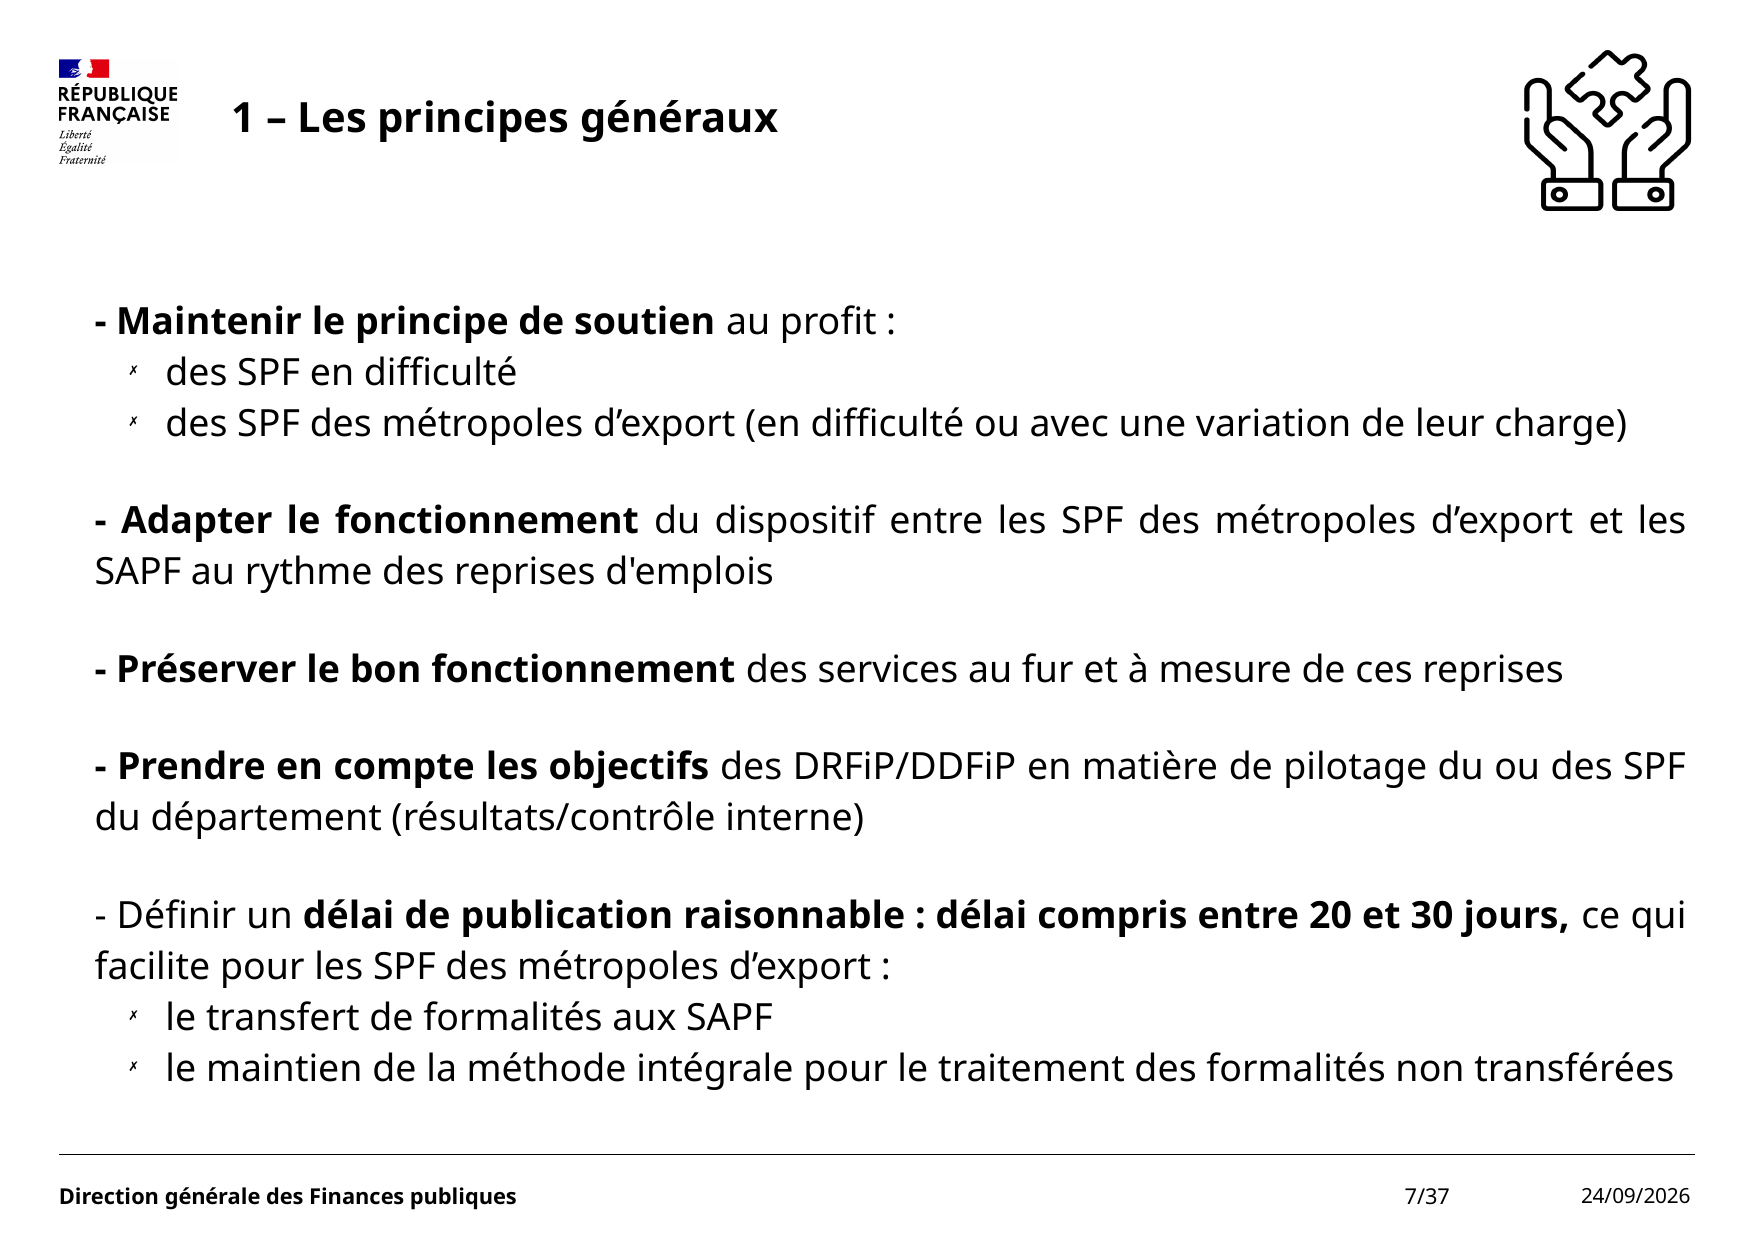

1 – Les principes généraux
- Maintenir le principe de soutien au profit :
des SPF en difficulté
des SPF des métropoles d’export (en difficulté ou avec une variation de leur charge)
- Adapter le fonctionnement du dispositif entre les SPF des métropoles d’export et les SAPF au rythme des reprises d'emplois
- Préserver le bon fonctionnement des services au fur et à mesure de ces reprises
- Prendre en compte les objectifs des DRFiP/DDFiP en matière de pilotage du ou des SPF du département (résultats/contrôle interne)
- Définir un délai de publication raisonnable : délai compris entre 20 et 30 jours, ce qui facilite pour les SPF des métropoles d’export :
le transfert de formalités aux SAPF
le maintien de la méthode intégrale pour le traitement des formalités non transférées